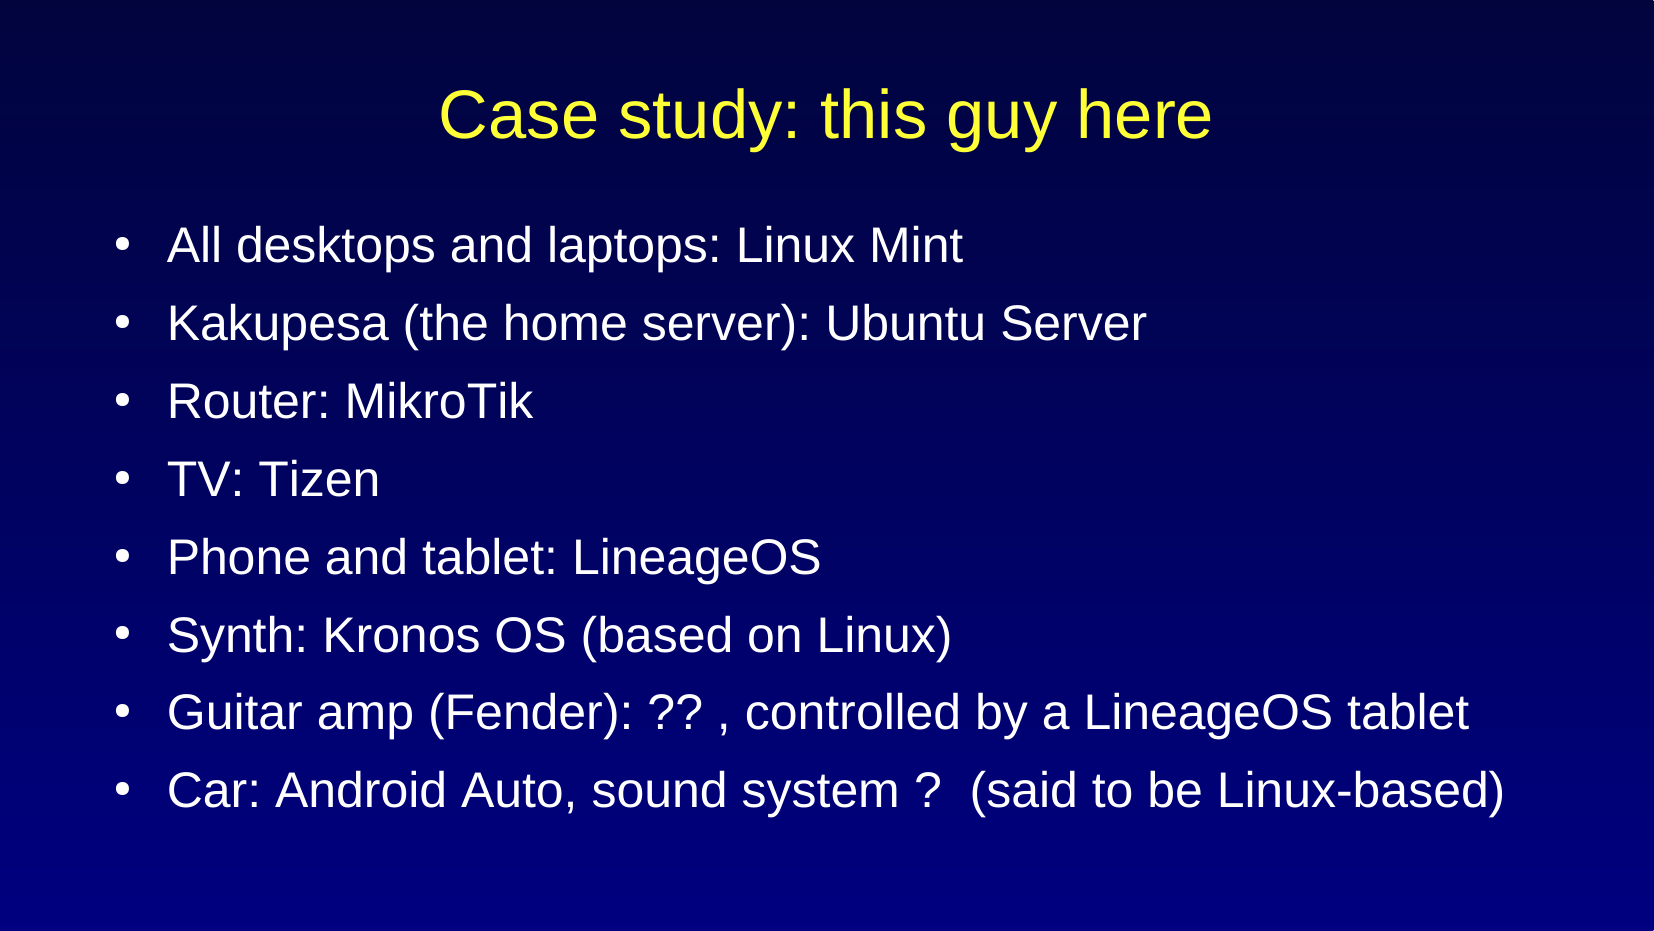

# Case study: this guy here
All desktops and laptops: Linux Mint
Kakupesa (the home server): Ubuntu Server
Router: MikroTik
TV: Tizen
Phone and tablet: LineageOS
Synth: Kronos OS (based on Linux)
Guitar amp (Fender): ?? , controlled by a LineageOS tablet
Car: Android Auto, sound system ? (said to be Linux-based)